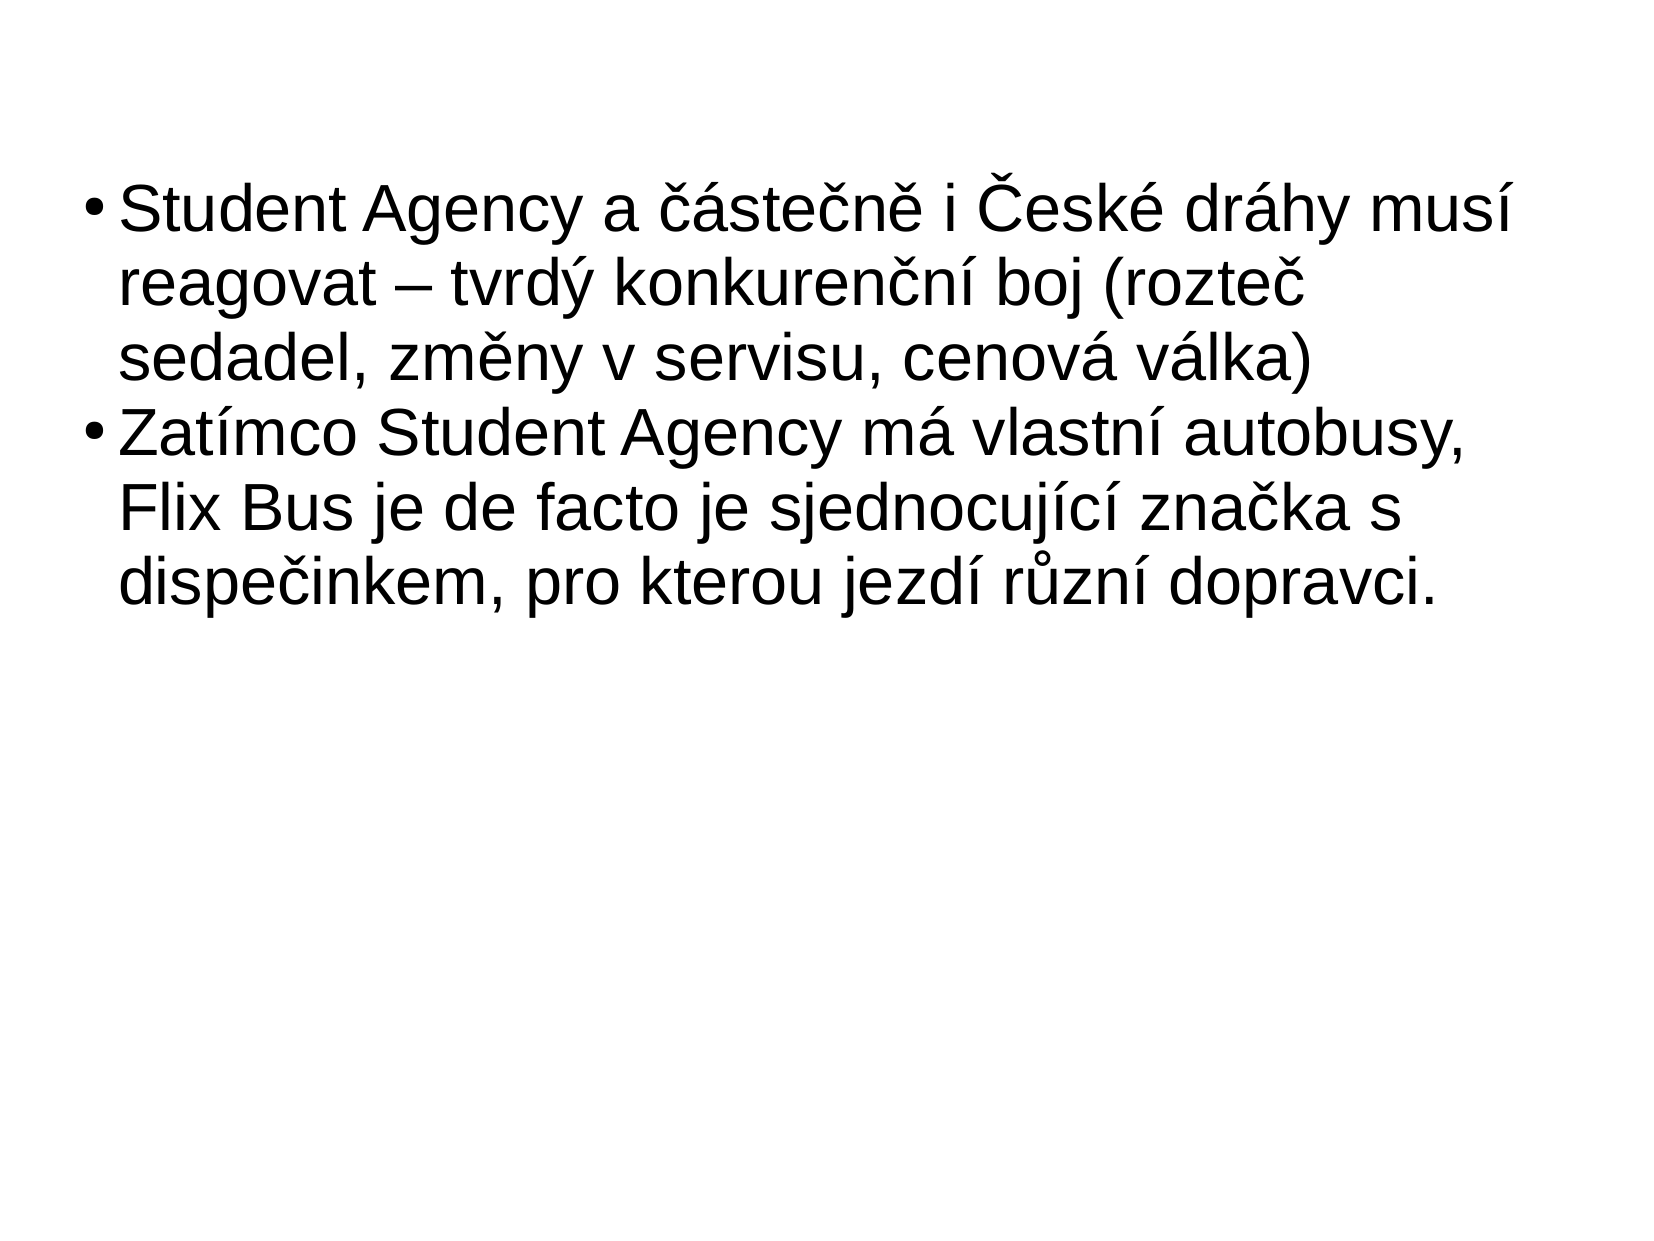

# Student Agency a částečně i České dráhy musí reagovat – tvrdý konkurenční boj (rozteč sedadel, změny v servisu, cenová válka)
Zatímco Student Agency má vlastní autobusy, Flix Bus je de facto je sjednocující značka s dispečinkem, pro kterou jezdí různí dopravci.